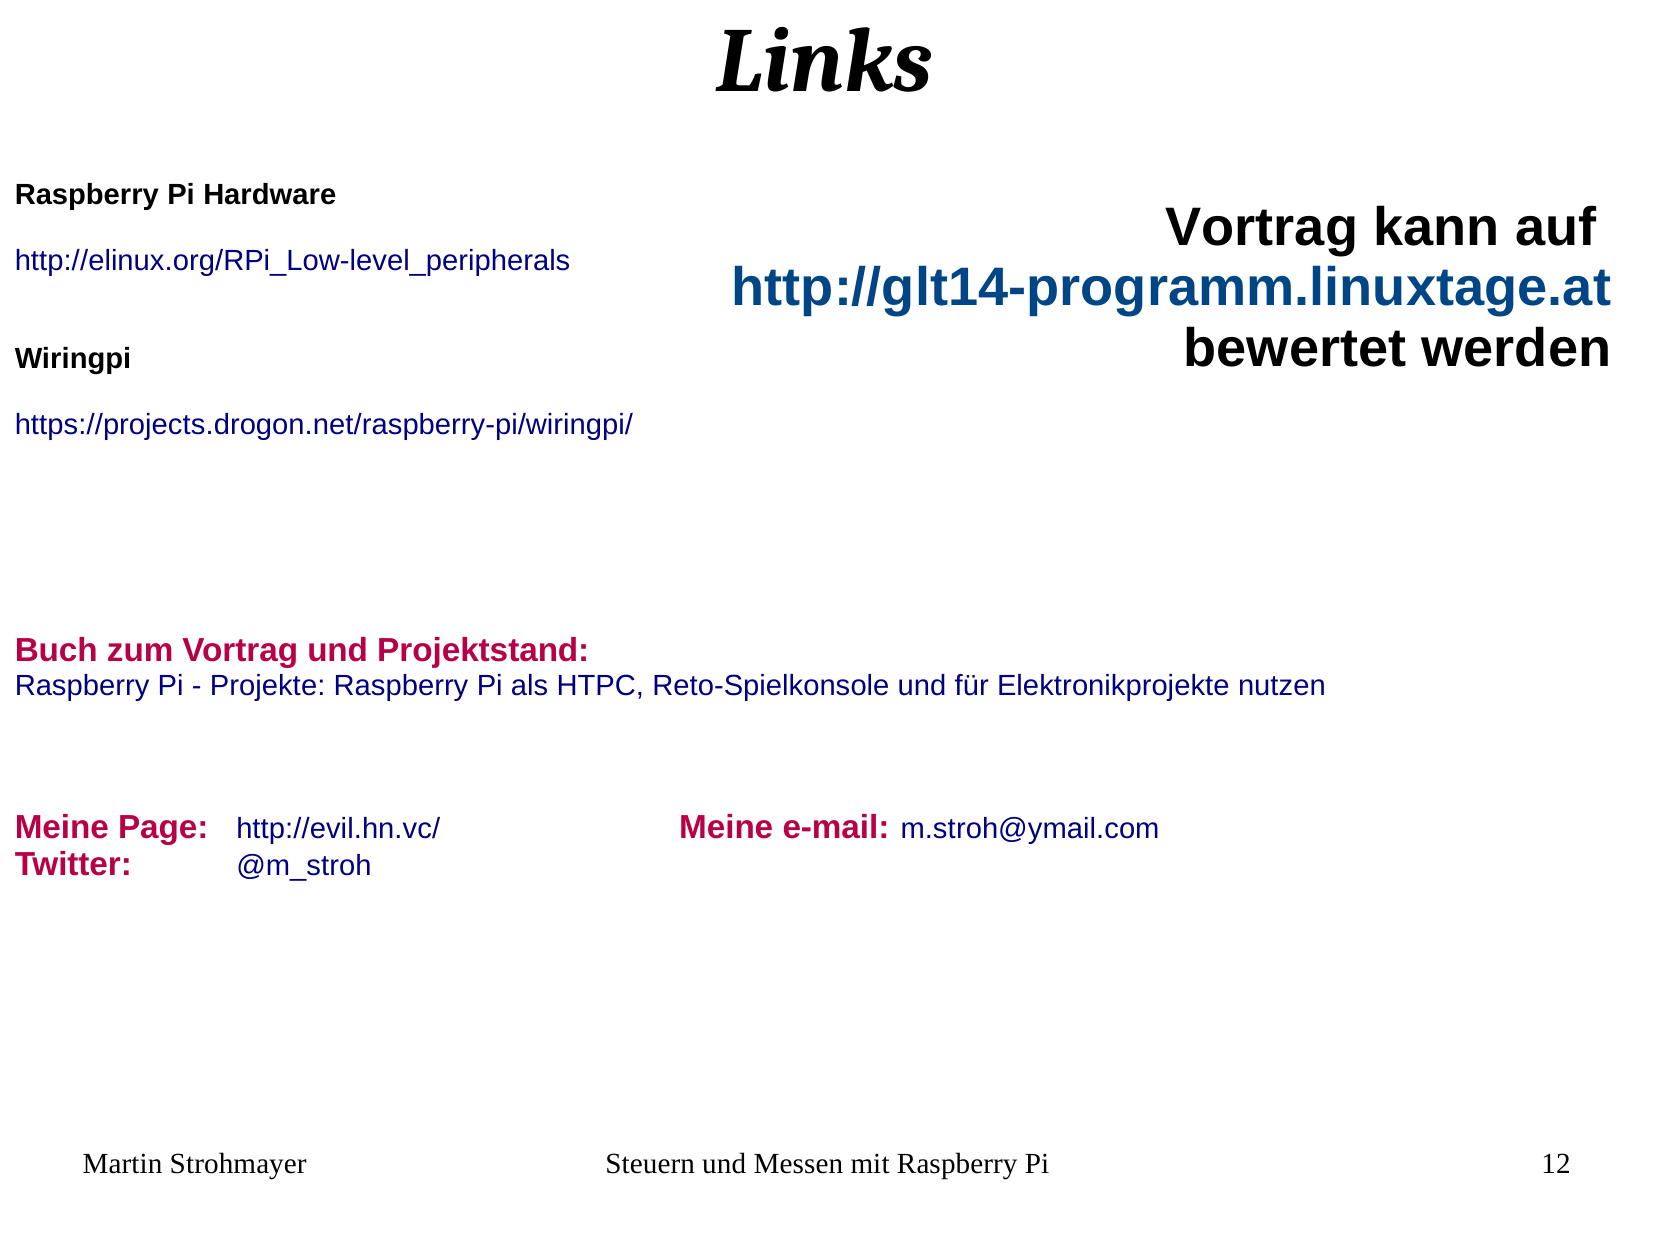

# Links
Raspberry Pi Hardware
http://elinux.org/RPi_Low-level_peripherals
Wiringpi
https://projects.drogon.net/raspberry-pi/wiringpi/
Buch zum Vortrag und Projektstand:
Raspberry Pi - Projekte: Raspberry Pi als HTPC, Reto-Spielkonsole und für Elektronikprojekte nutzen
Meine Page:	http://evil.hn.vc/ 				Meine e-mail: 	m.stroh@ymail.com
Twitter:		@m_stroh
Vortrag kann auf
http://glt14-programm.linuxtage.at
bewertet werden
Martin Strohmayer
Steuern und Messen mit Raspberry Pi
12